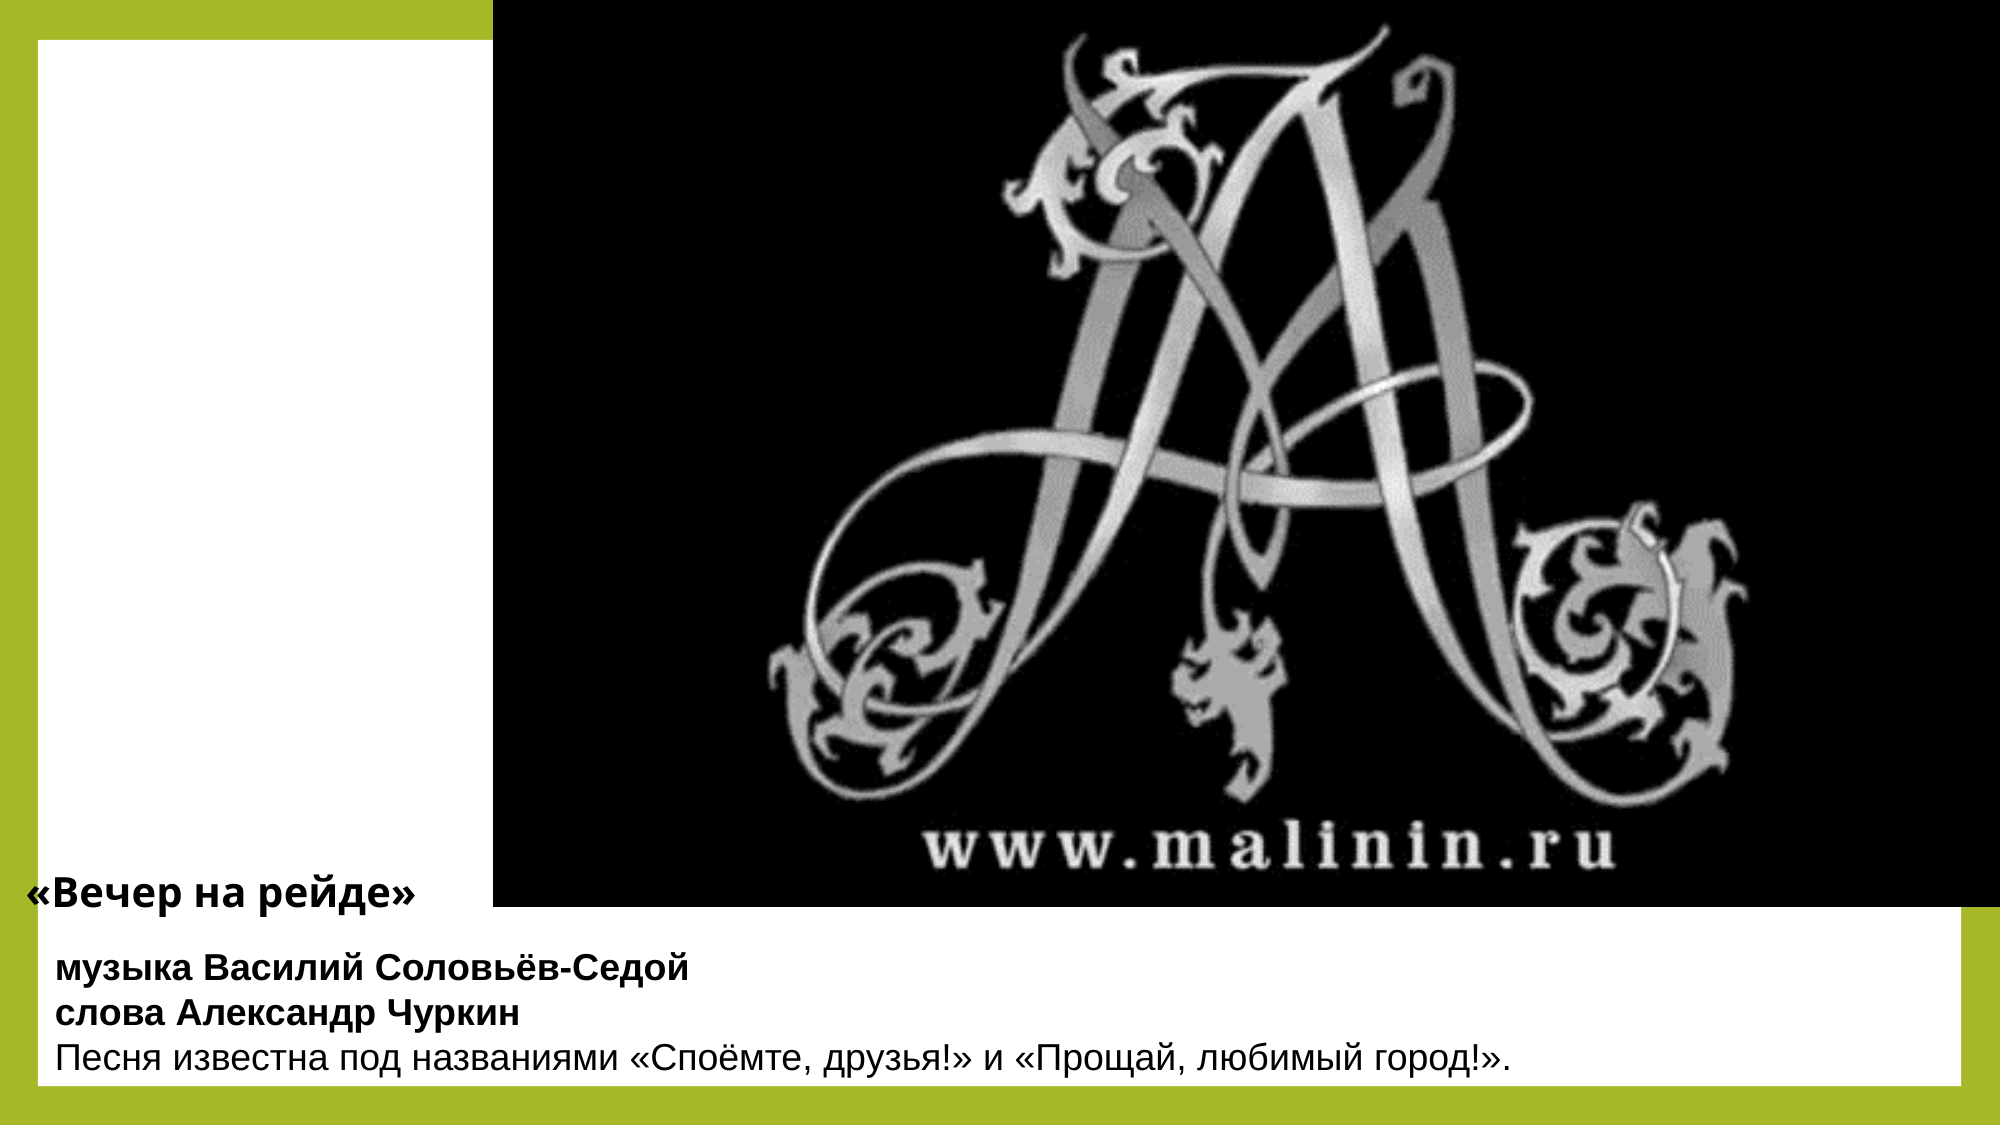

«Вечер на рейде»
музыка Василий Соловьёв-Седой
слова Александр Чуркин
Песня известна под названиями «Споёмте, друзья!» и «Прощай, любимый город!».